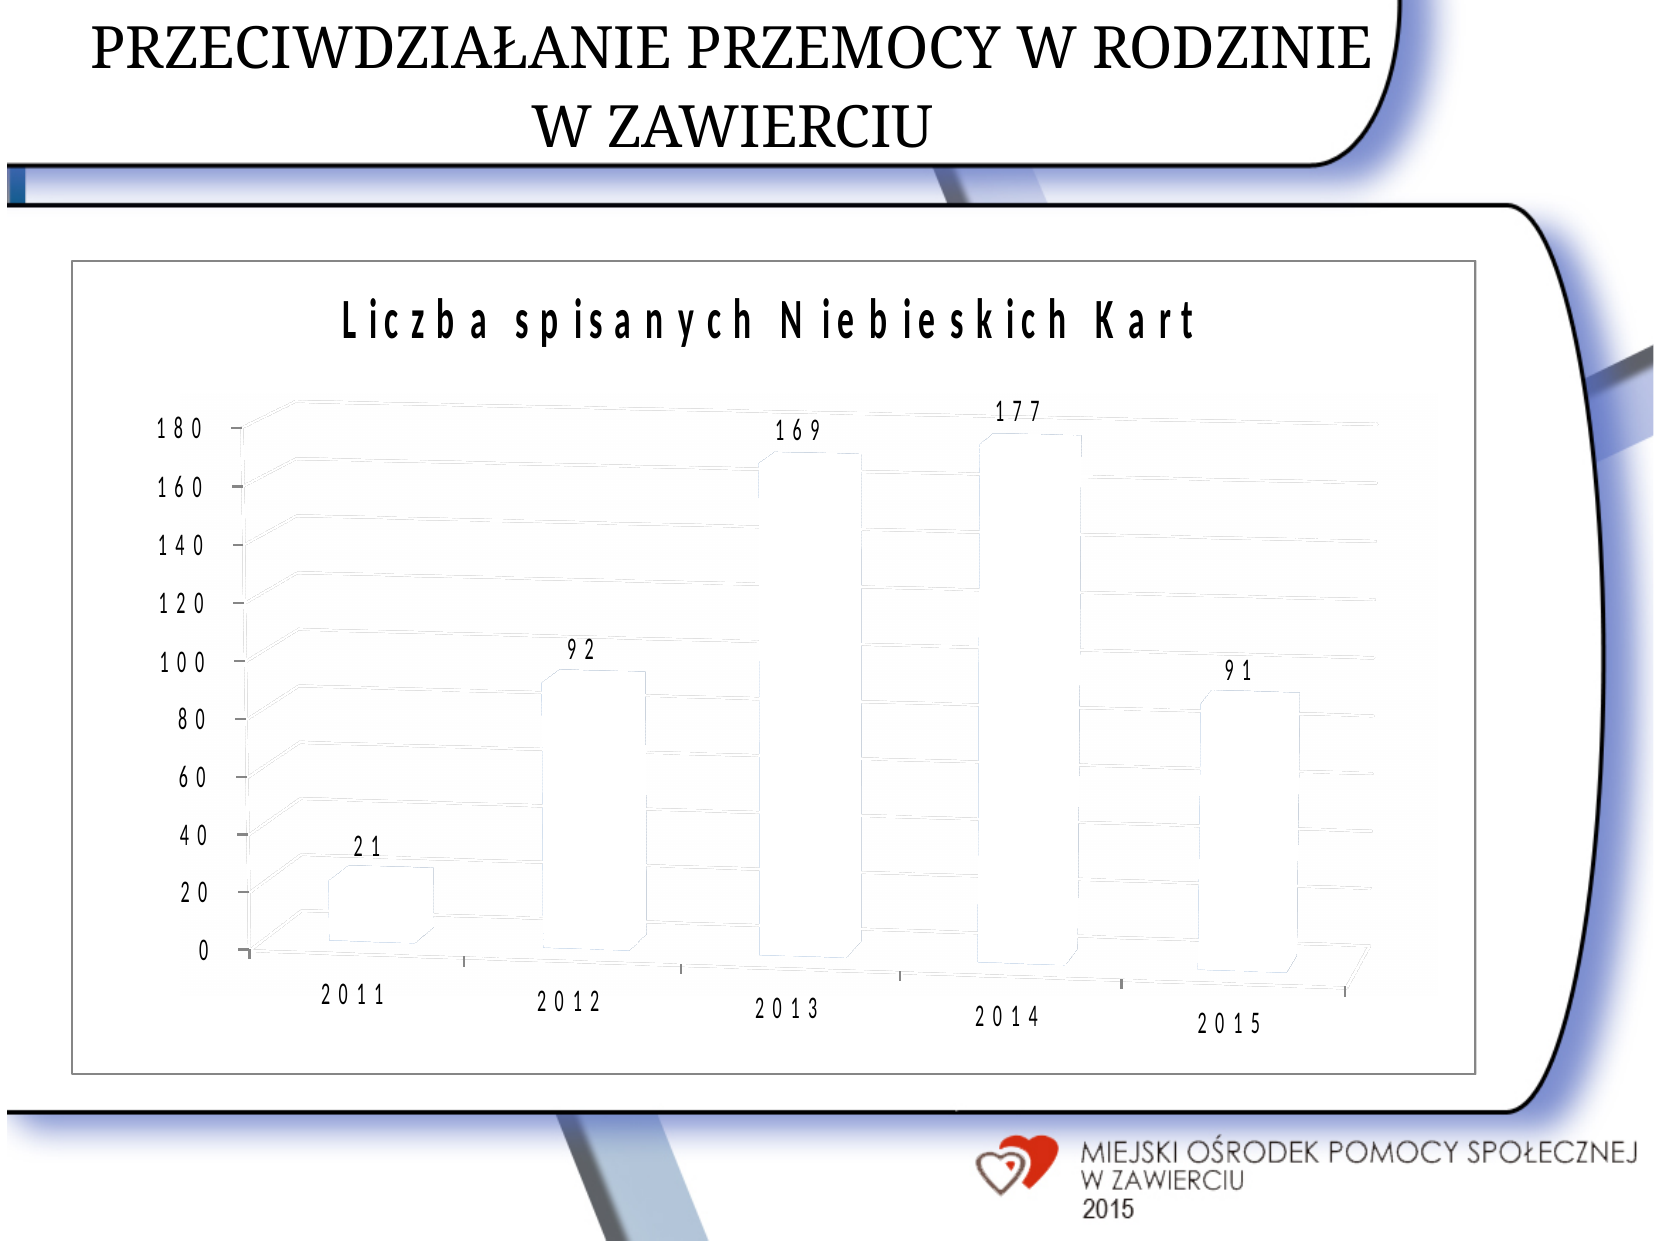

# PRZECIWDZIAŁANIE PRZEMOCY W RODZINIE W ZAWIERCIU
bvc